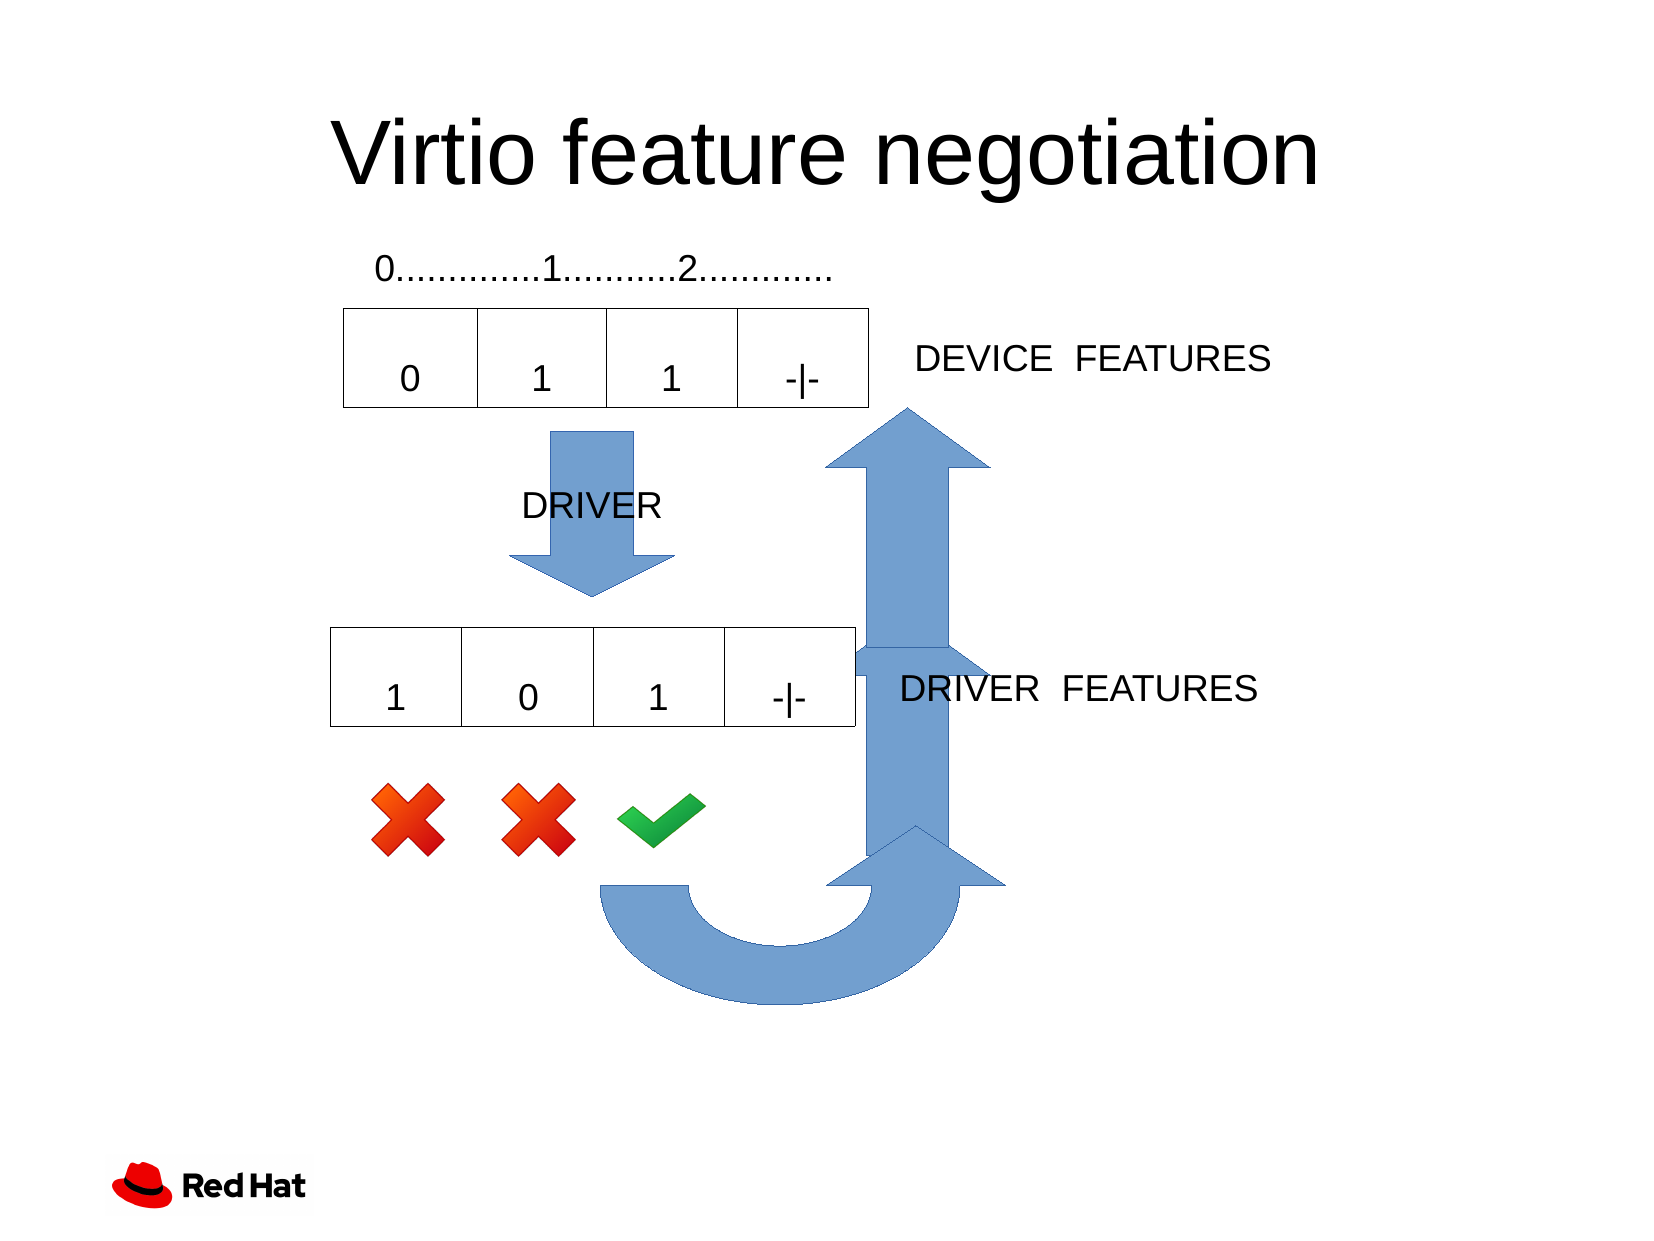

# Virtio feature negotiation
0..............1...........2.............
| 0 | 1 | 1 | -|- |
| --- | --- | --- | --- |
DEVICE FEATURES
DRIVER
| 1 | 0 | 1 | -|- |
| --- | --- | --- | --- |
DRIVER FEATURES